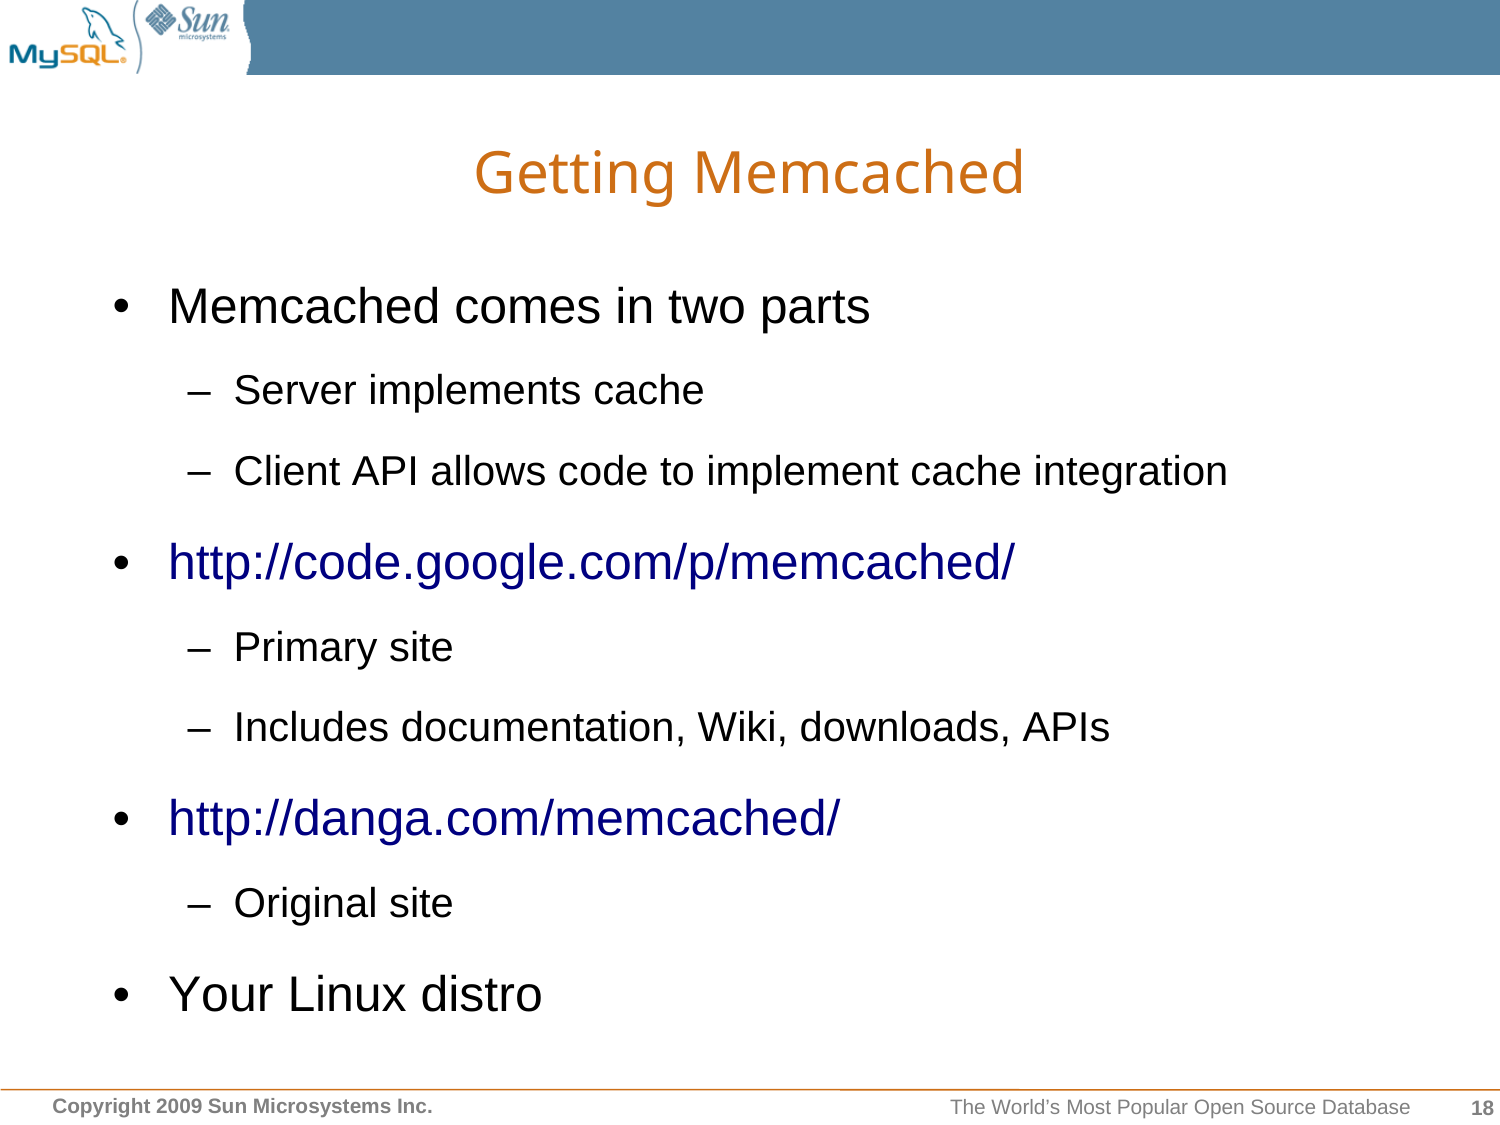

# Getting Memcached
Memcached comes in two parts
Server implements cache
Client API allows code to implement cache integration
http://code.google.com/p/memcached/
Primary site
Includes documentation, Wiki, downloads, APIs
http://danga.com/memcached/
Original site
Your Linux distro